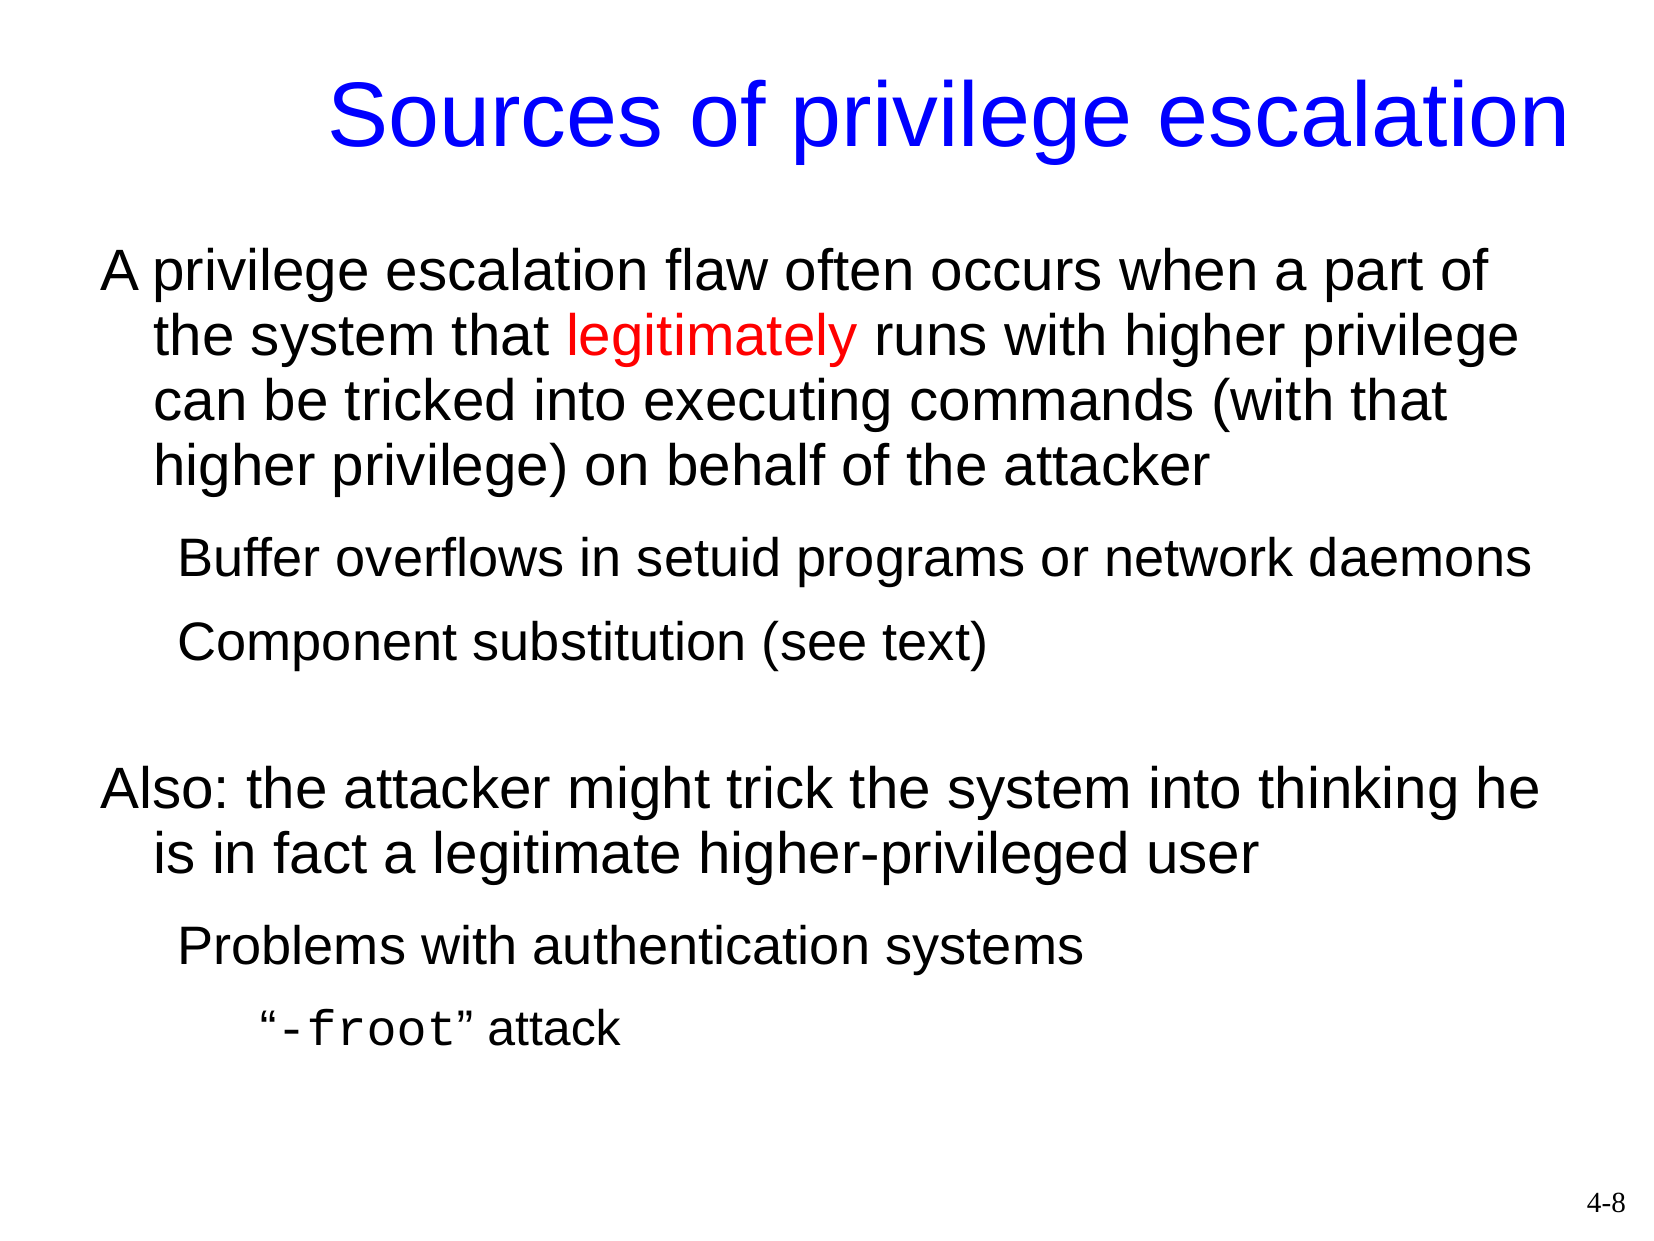

# Sources of privilege escalation
A privilege escalation flaw often occurs when a part of the system that legitimately runs with higher privilege can be tricked into executing commands (with that higher privilege) on behalf of the attacker
Buffer overflows in setuid programs or network daemons
Component substitution (see text)
Also: the attacker might trick the system into thinking he is in fact a legitimate higher-privileged user
Problems with authentication systems
“-froot” attack